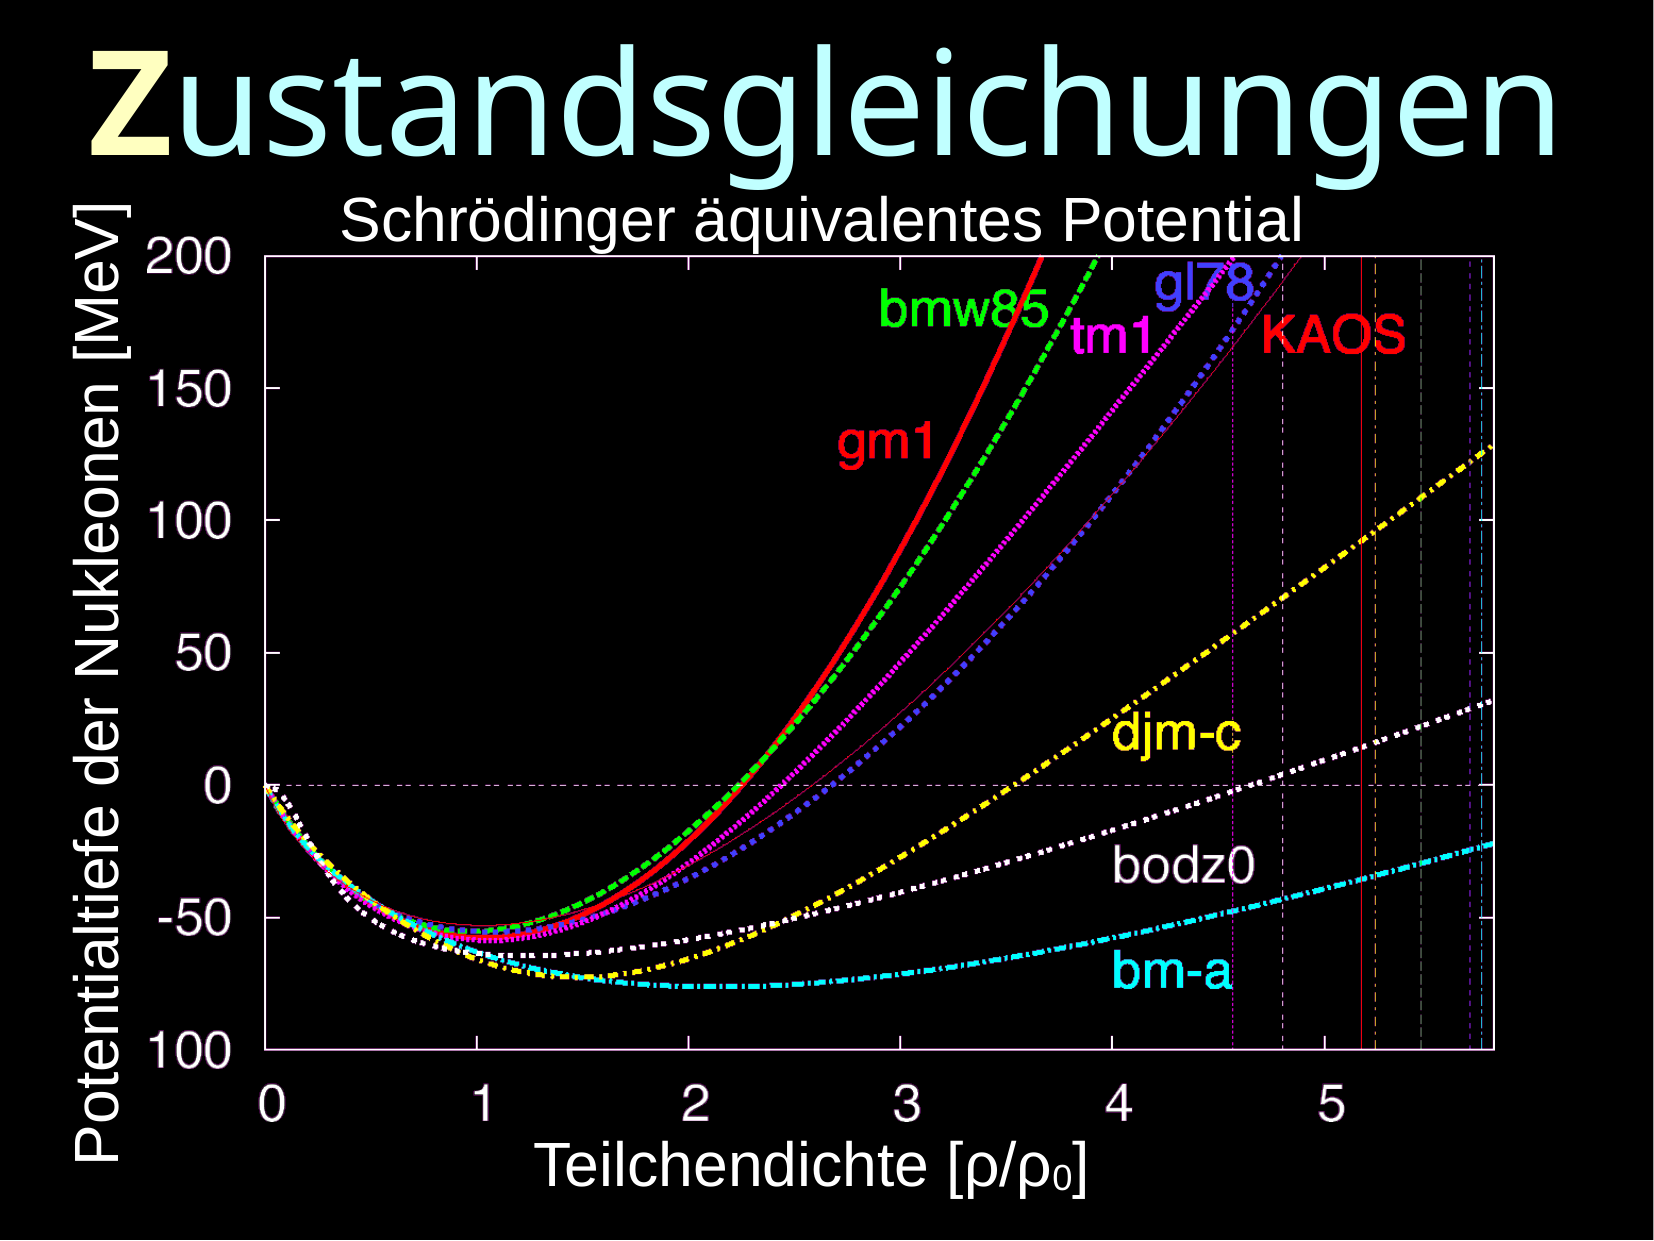

# Zustandsgleichungen
Schrödinger äquivalentes Potential
Potentialtiefe der Nukleonen [MeV]
Teilchendichte [ρ/ρ0]